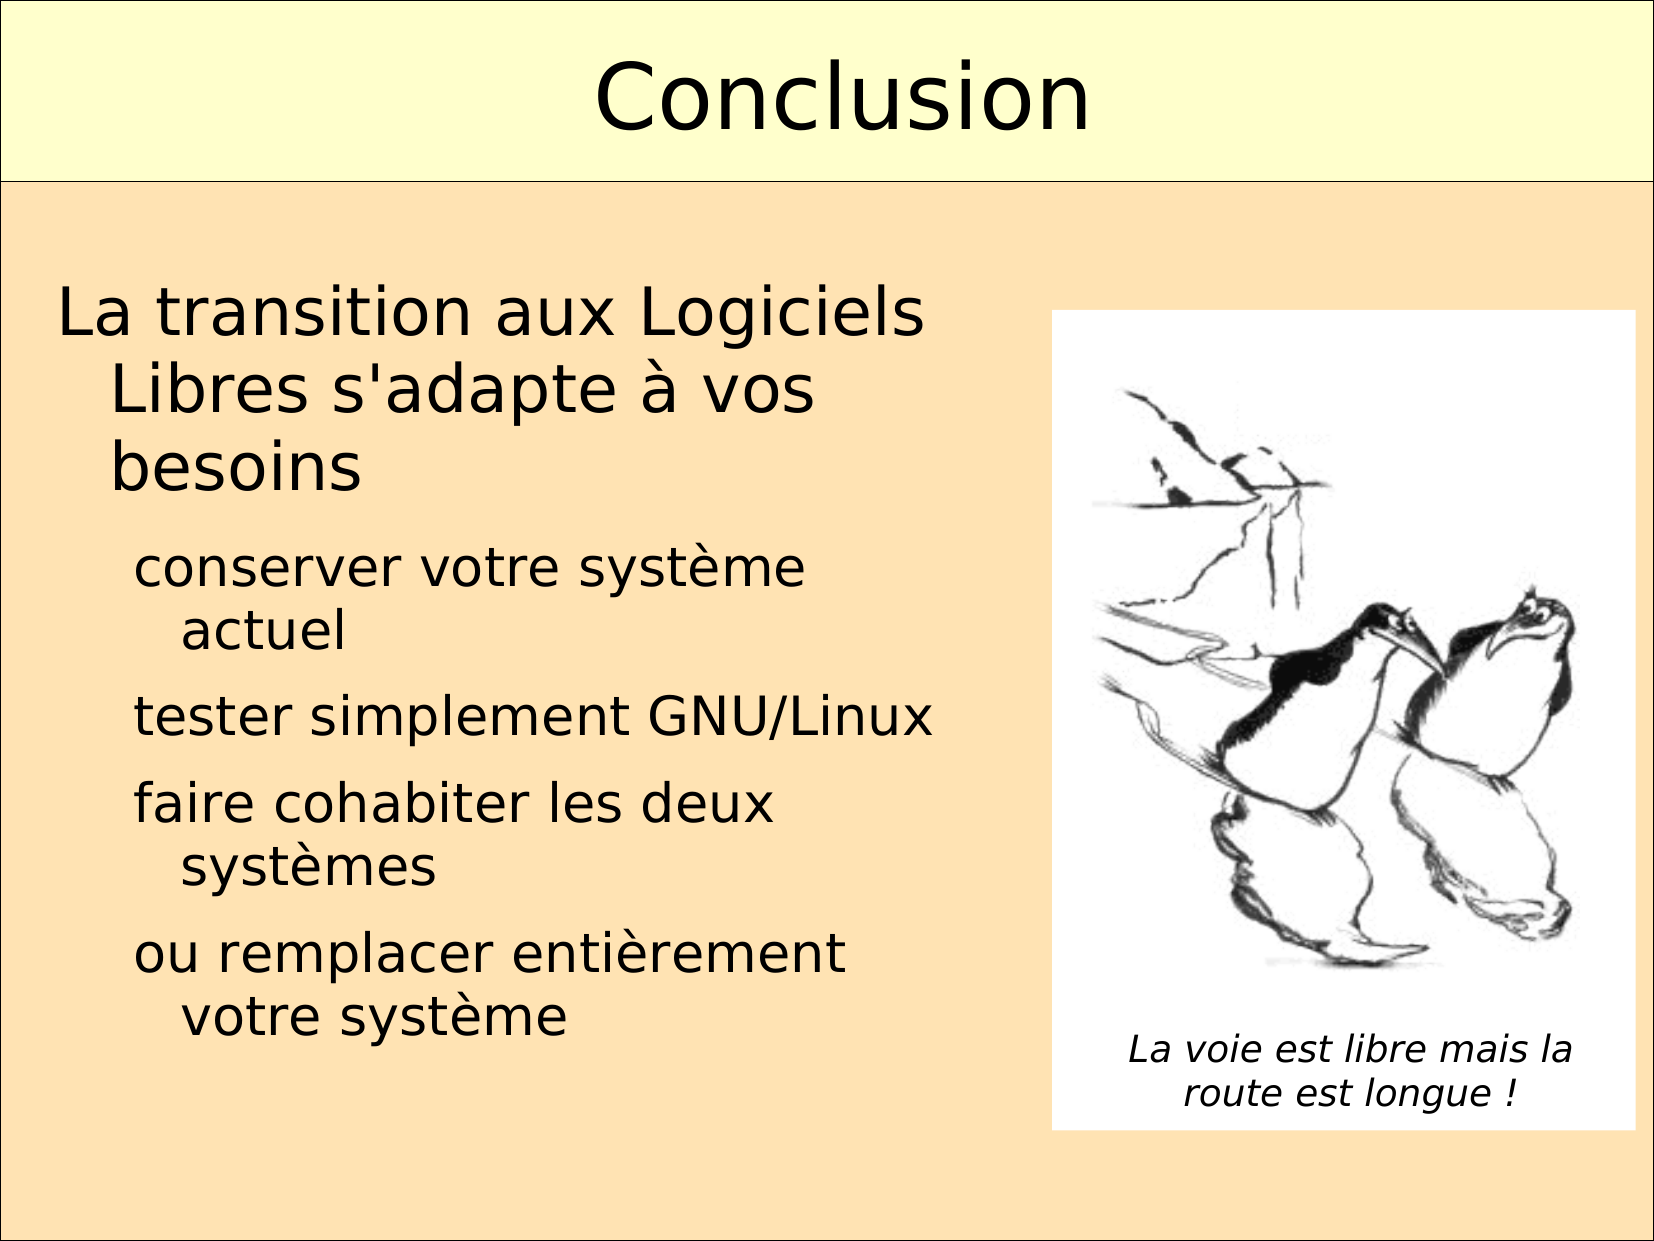

# Conclusion
La transition aux Logiciels Libres s'adapte à vos besoins
conserver votre système actuel
tester simplement GNU/Linux
faire cohabiter les deux systèmes
ou remplacer entièrement votre système
La voie est libre mais la route est longue !